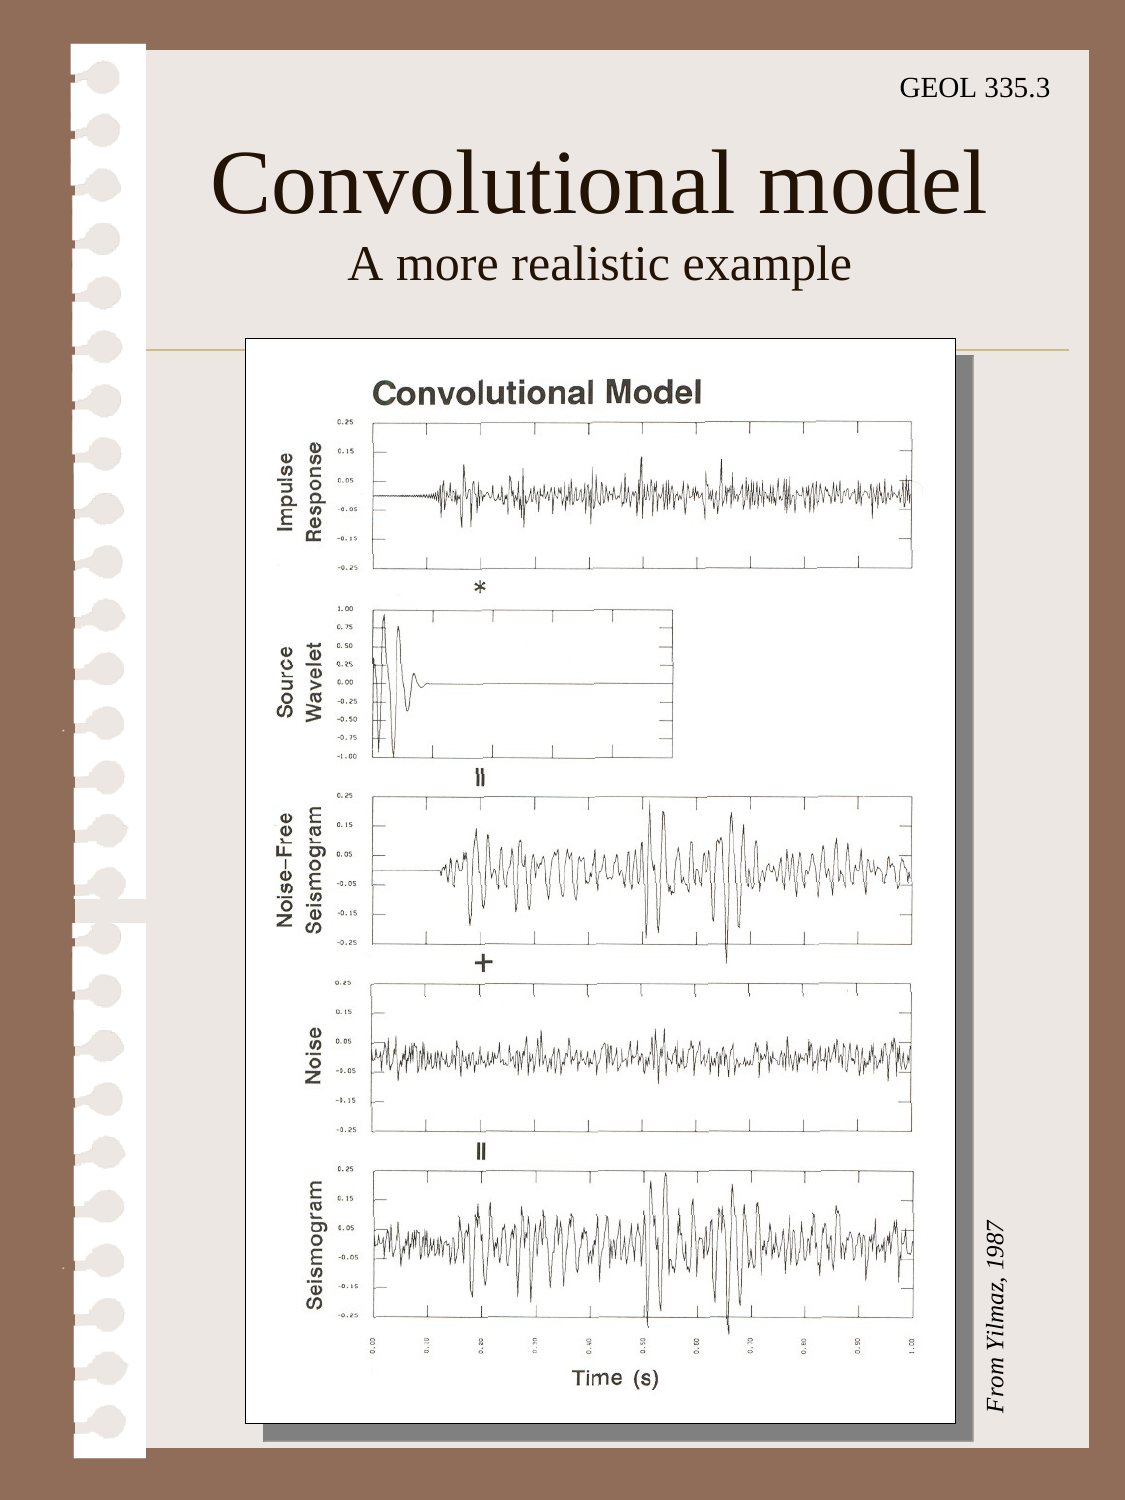

# Convolutional model A more realistic example
From Yilmaz, 1987